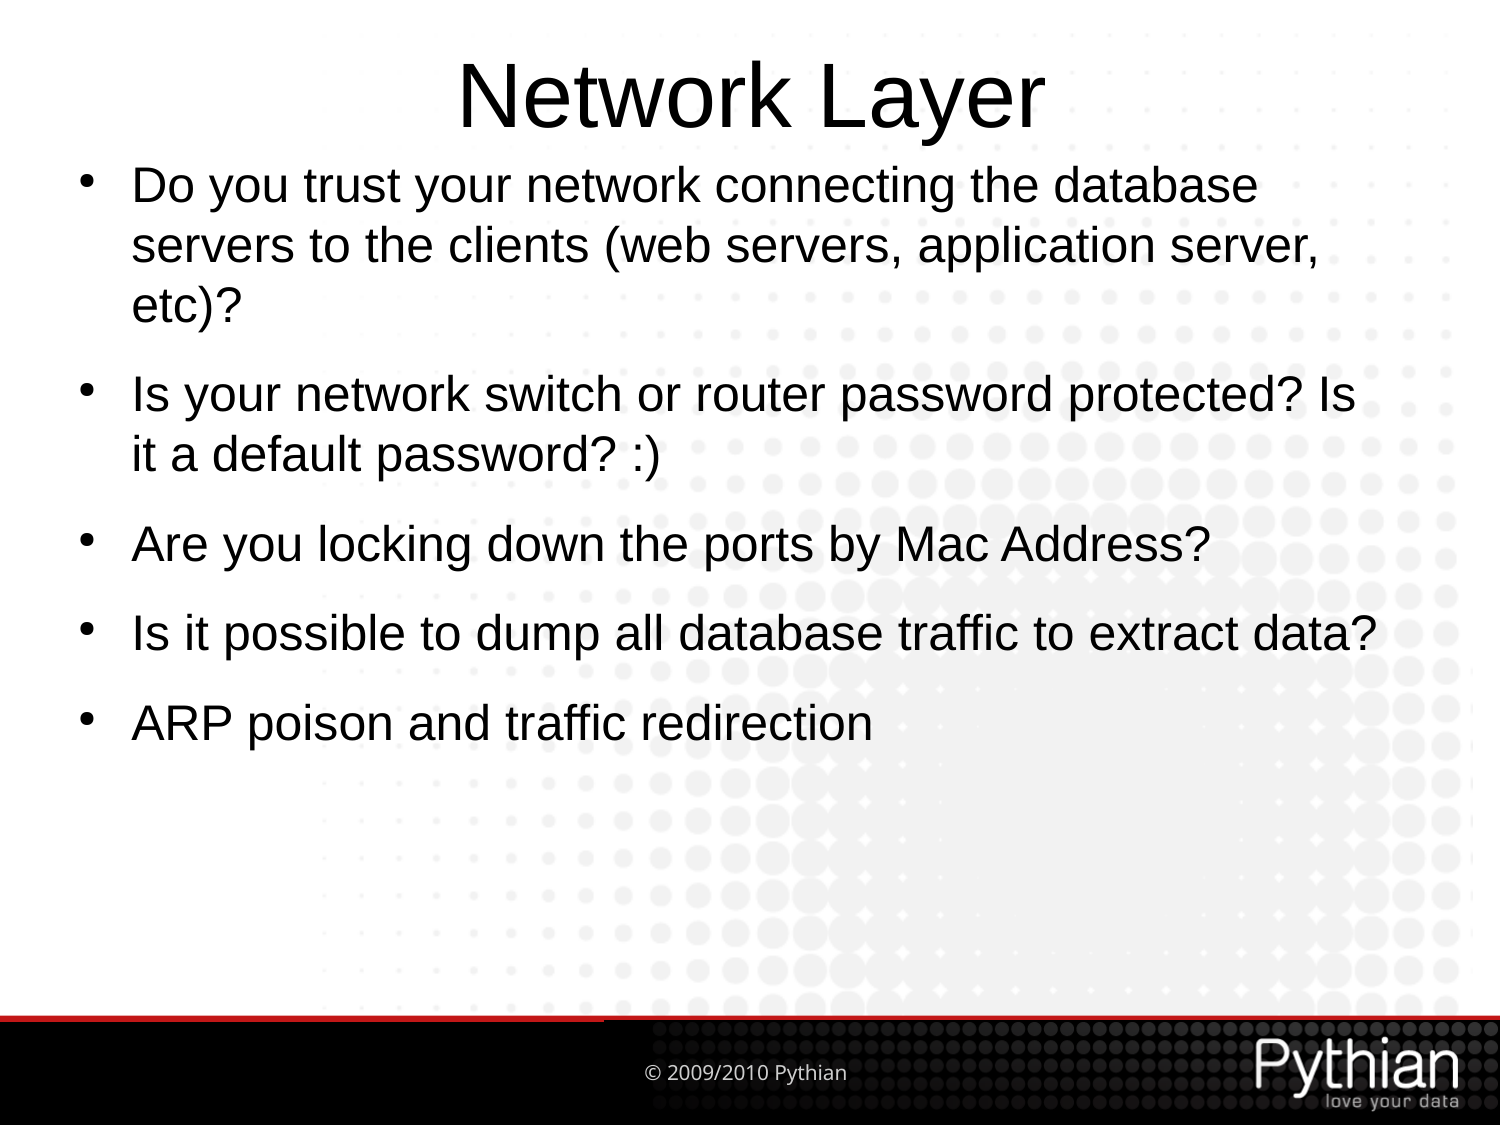

# Network Layer
Do you trust your network connecting the database servers to the clients (web servers, application server, etc)?
Is your network switch or router password protected? Is it a default password? :)
Are you locking down the ports by Mac Address?
Is it possible to dump all database traffic to extract data?
ARP poison and traffic redirection